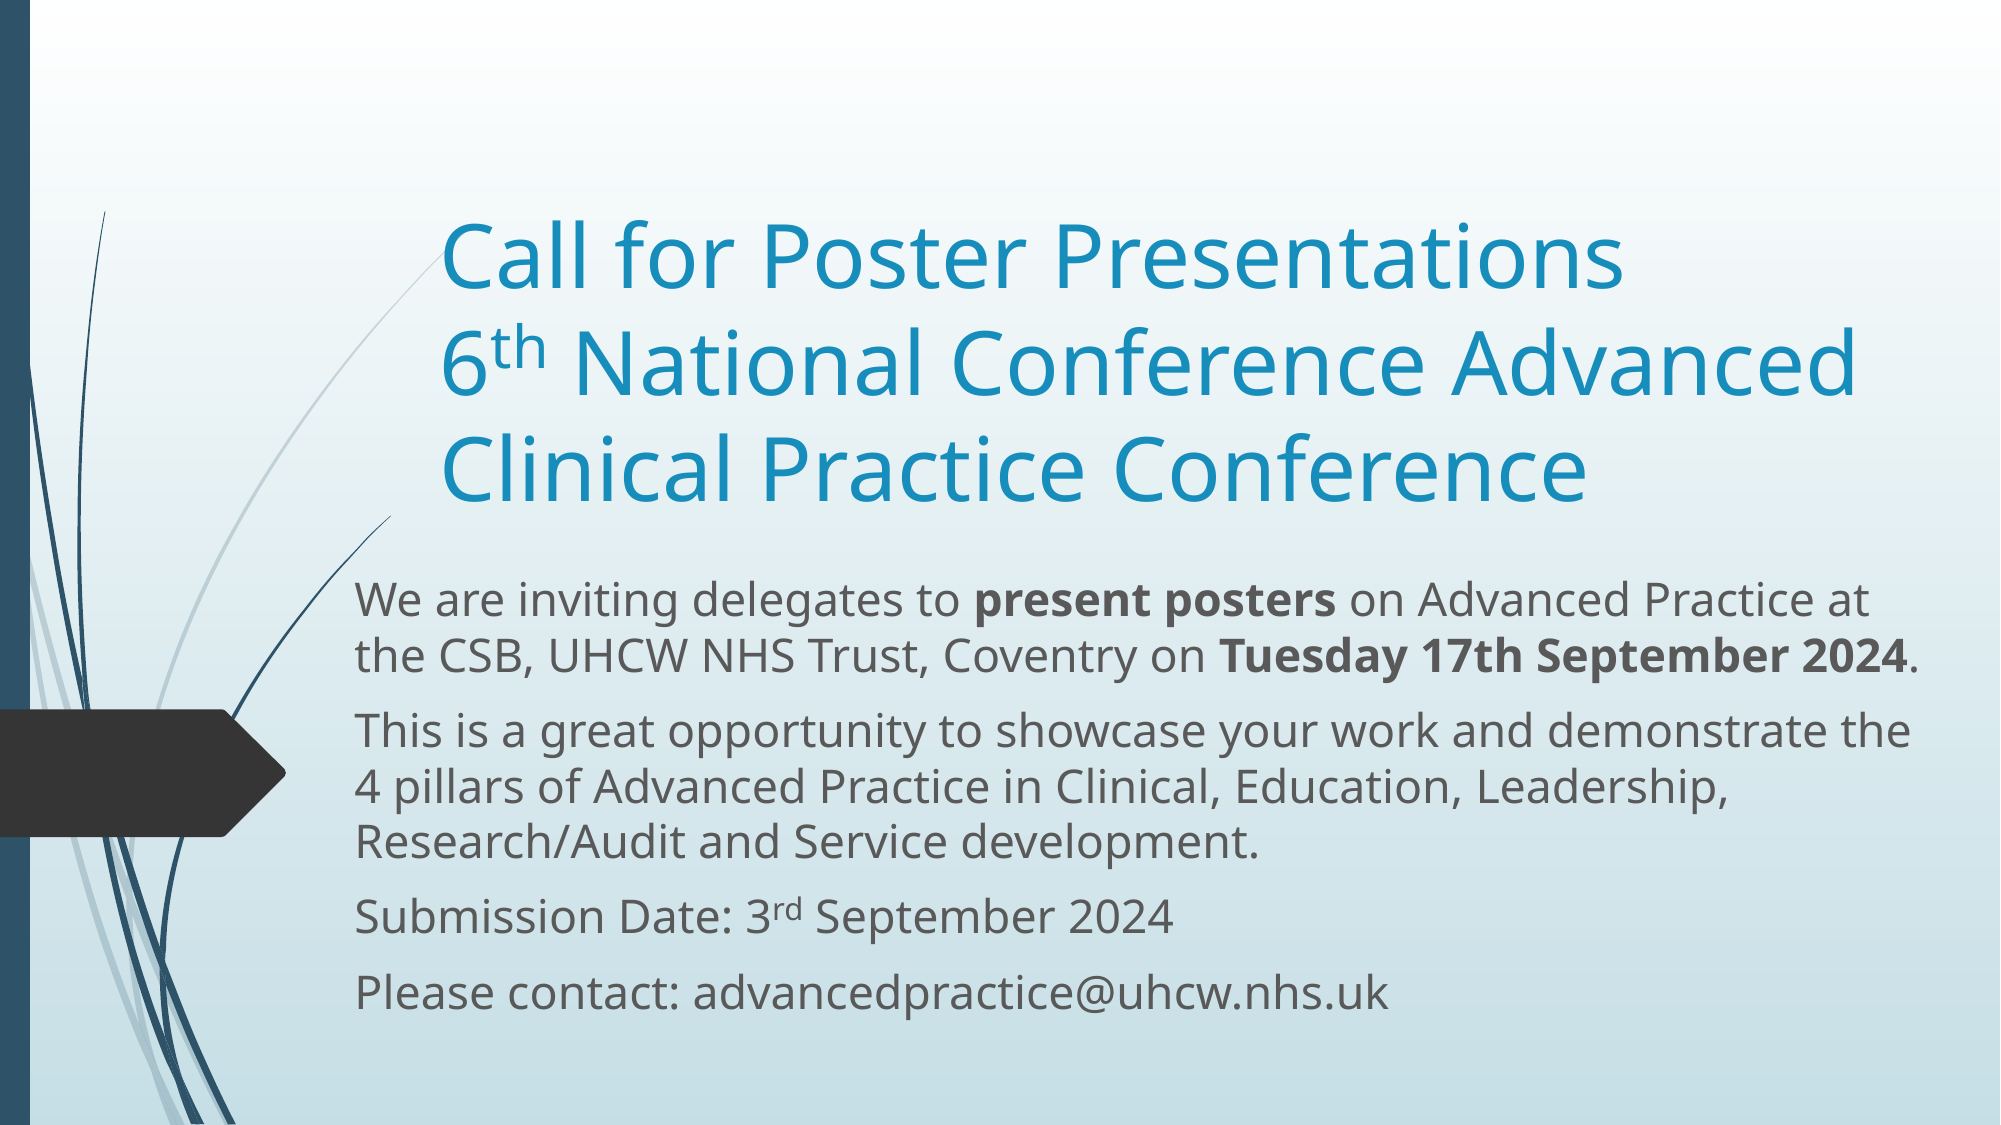

# Call for Poster Presentations 6th National Conference Advanced Clinical Practice Conference
We are inviting delegates to present posters on Advanced Practice at the CSB, UHCW NHS Trust, Coventry on Tuesday 17th September 2024.
This is a great opportunity to showcase your work and demonstrate the 4 pillars of Advanced Practice in Clinical, Education, Leadership, Research/Audit and Service development.
Submission Date: 3rd September 2024
Please contact: advancedpractice@uhcw.nhs.uk